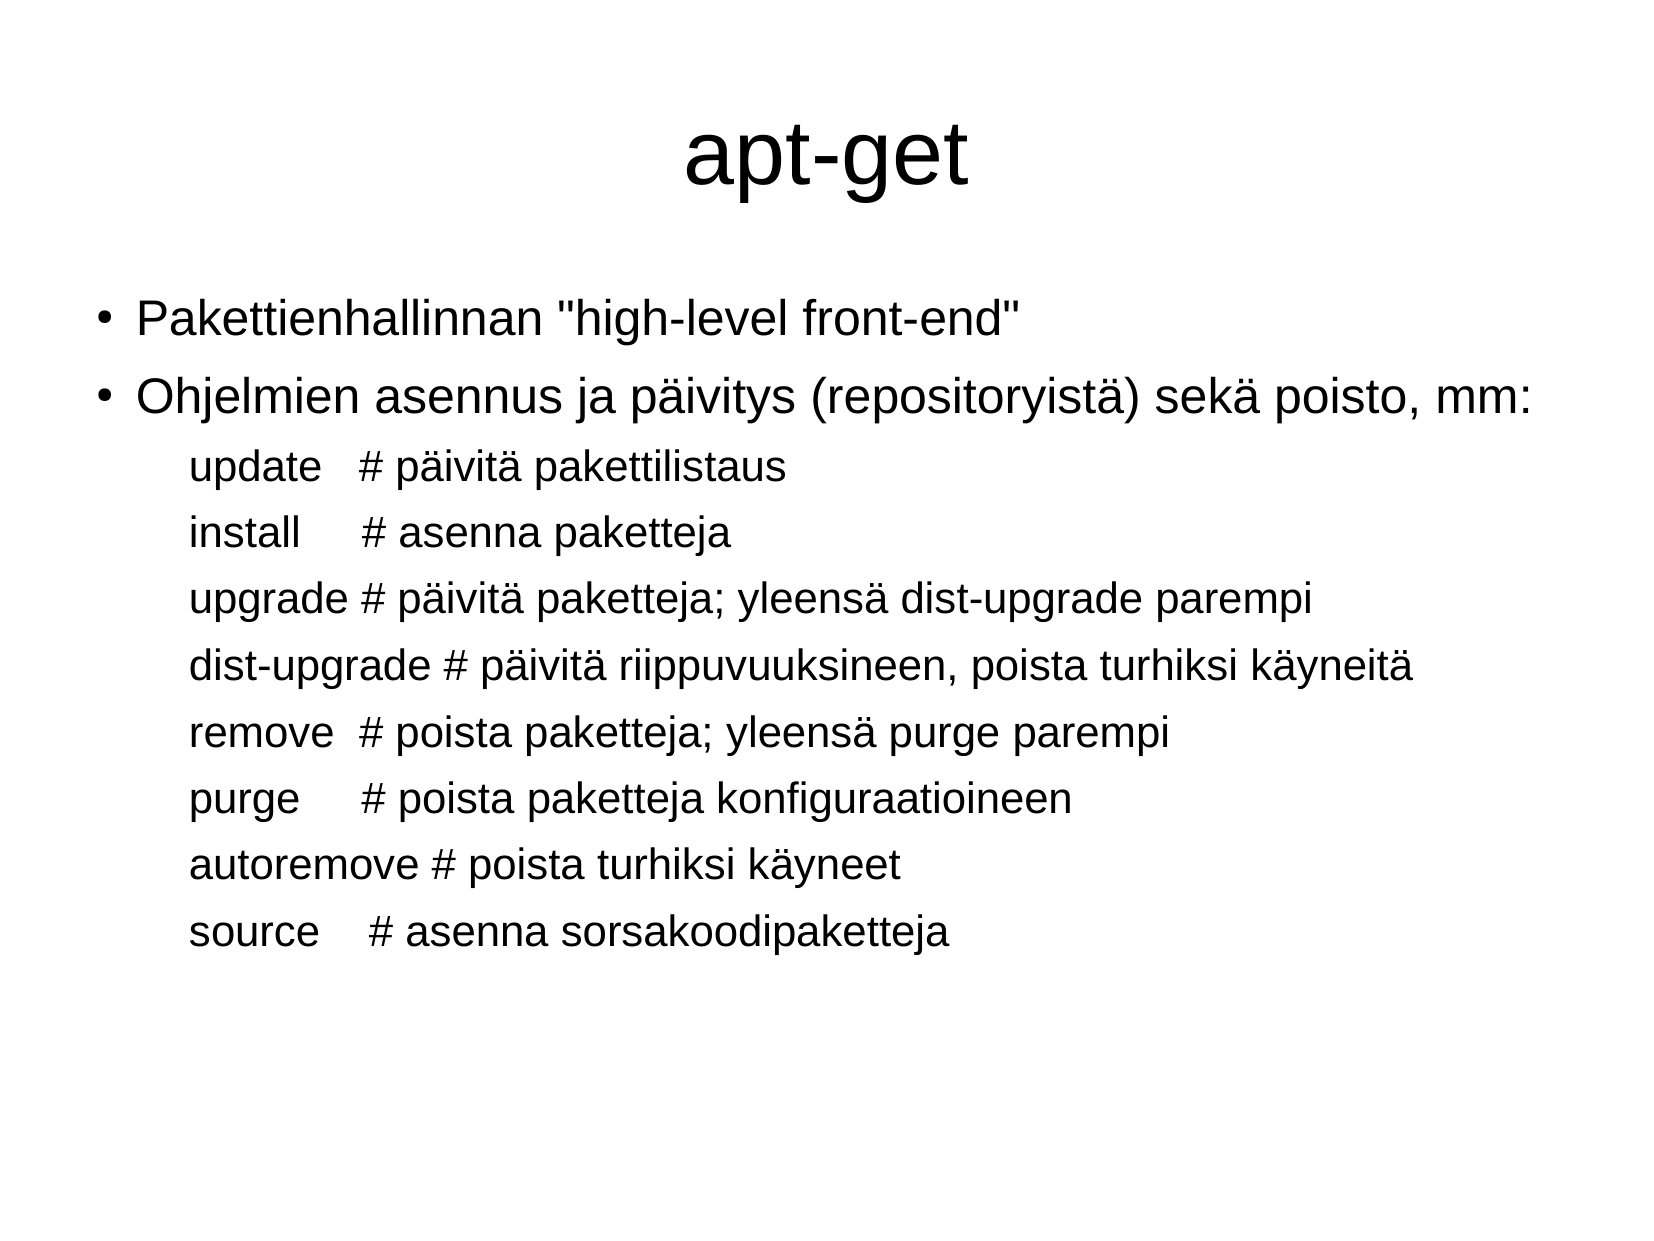

# apt-get
Pakettienhallinnan "high-level front-end"
Ohjelmien asennus ja päivitys (repositoryistä) sekä poisto, mm:
update # päivitä pakettilistaus
install # asenna paketteja
upgrade # päivitä paketteja; yleensä dist-upgrade parempi
dist-upgrade # päivitä riippuvuuksineen, poista turhiksi käyneitä
remove # poista paketteja; yleensä purge parempi
purge # poista paketteja konfiguraatioineen
autoremove # poista turhiksi käyneet
source # asenna sorsakoodipaketteja